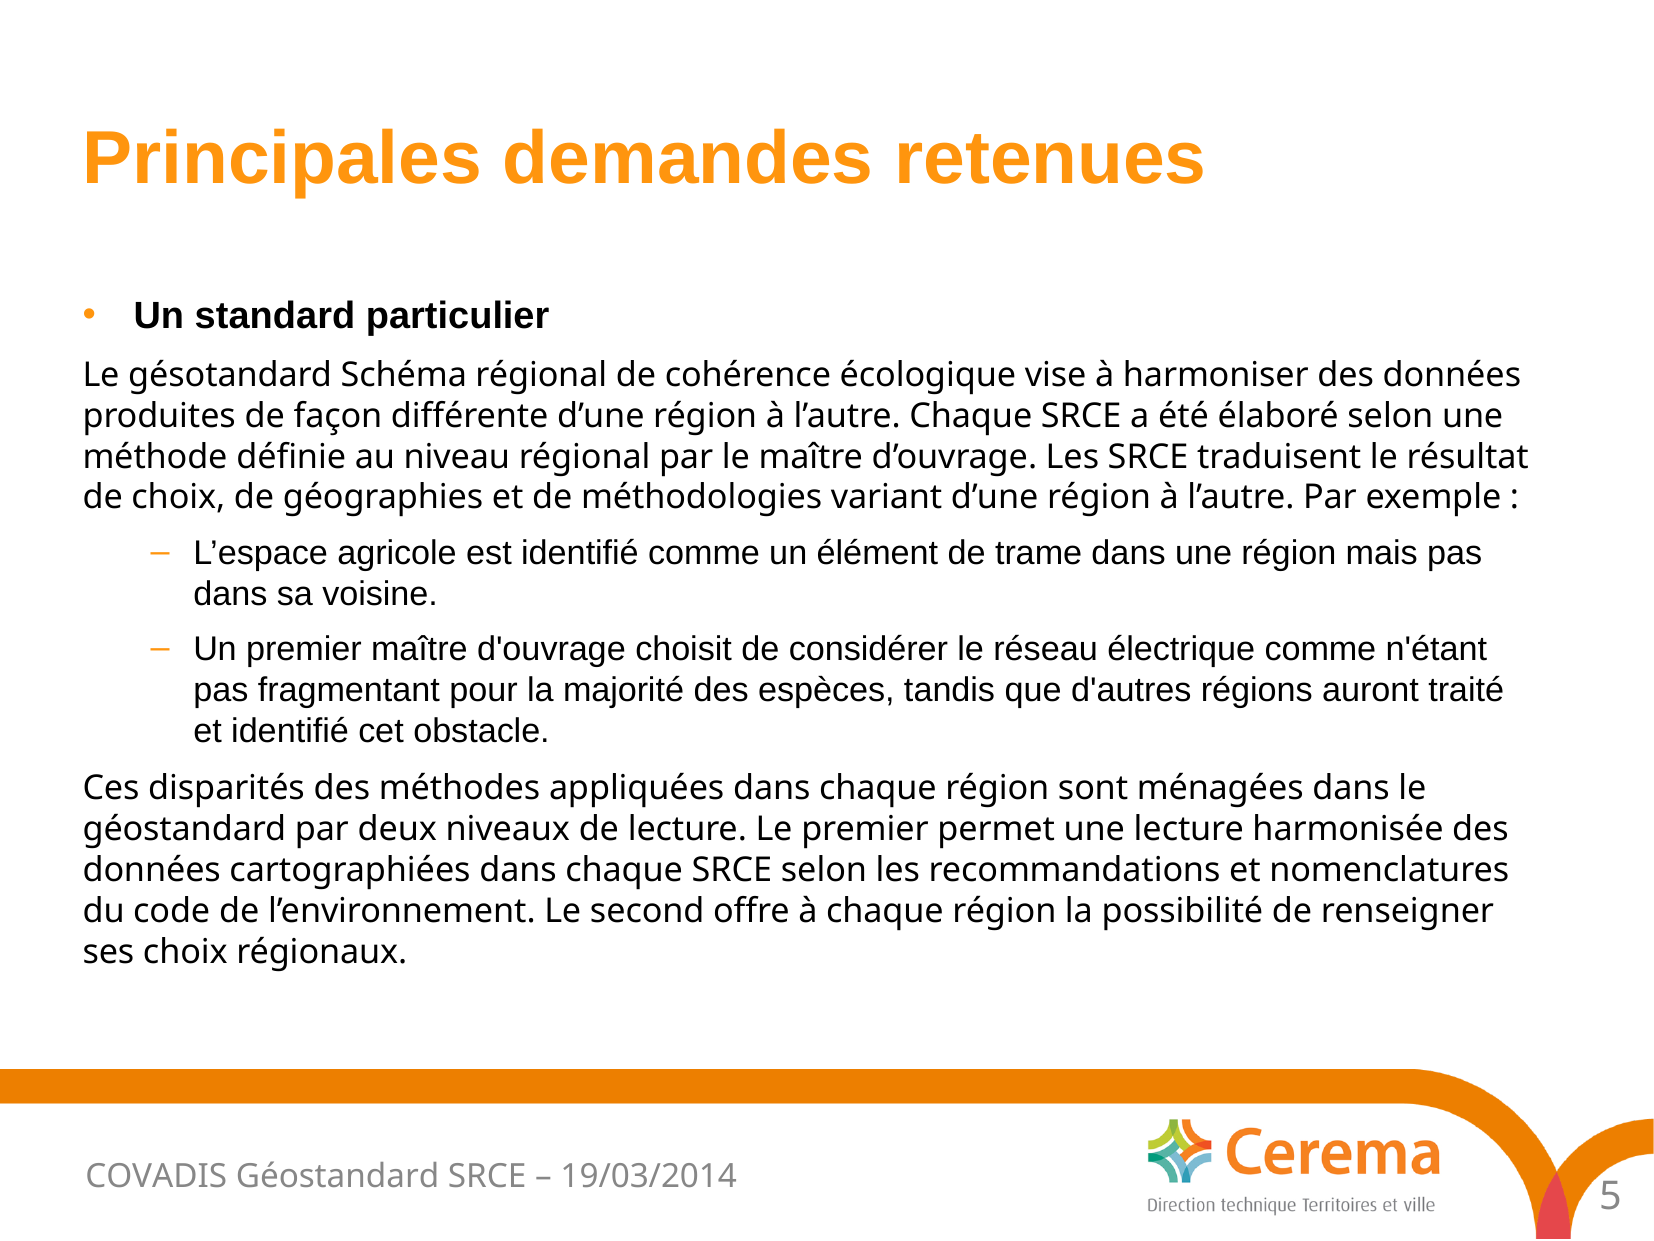

# Principales demandes retenues
Un standard particulier
Le gésotandard Schéma régional de cohérence écologique vise à harmoniser des données produites de façon différente d’une région à l’autre. Chaque SRCE a été élaboré selon une méthode définie au niveau régional par le maître d’ouvrage. Les SRCE traduisent le résultat de choix, de géographies et de méthodologies variant d’une région à l’autre. Par exemple :
L’espace agricole est identifié comme un élément de trame dans une région mais pas dans sa voisine.
Un premier maître d'ouvrage choisit de considérer le réseau électrique comme n'étant pas fragmentant pour la majorité des espèces, tandis que d'autres régions auront traité et identifié cet obstacle.
Ces disparités des méthodes appliquées dans chaque région sont ménagées dans le géostandard par deux niveaux de lecture. Le premier permet une lecture harmonisée des données cartographiées dans chaque SRCE selon les recommandations et nomenclatures du code de l’environnement. Le second offre à chaque région la possibilité de renseigner ses choix régionaux.